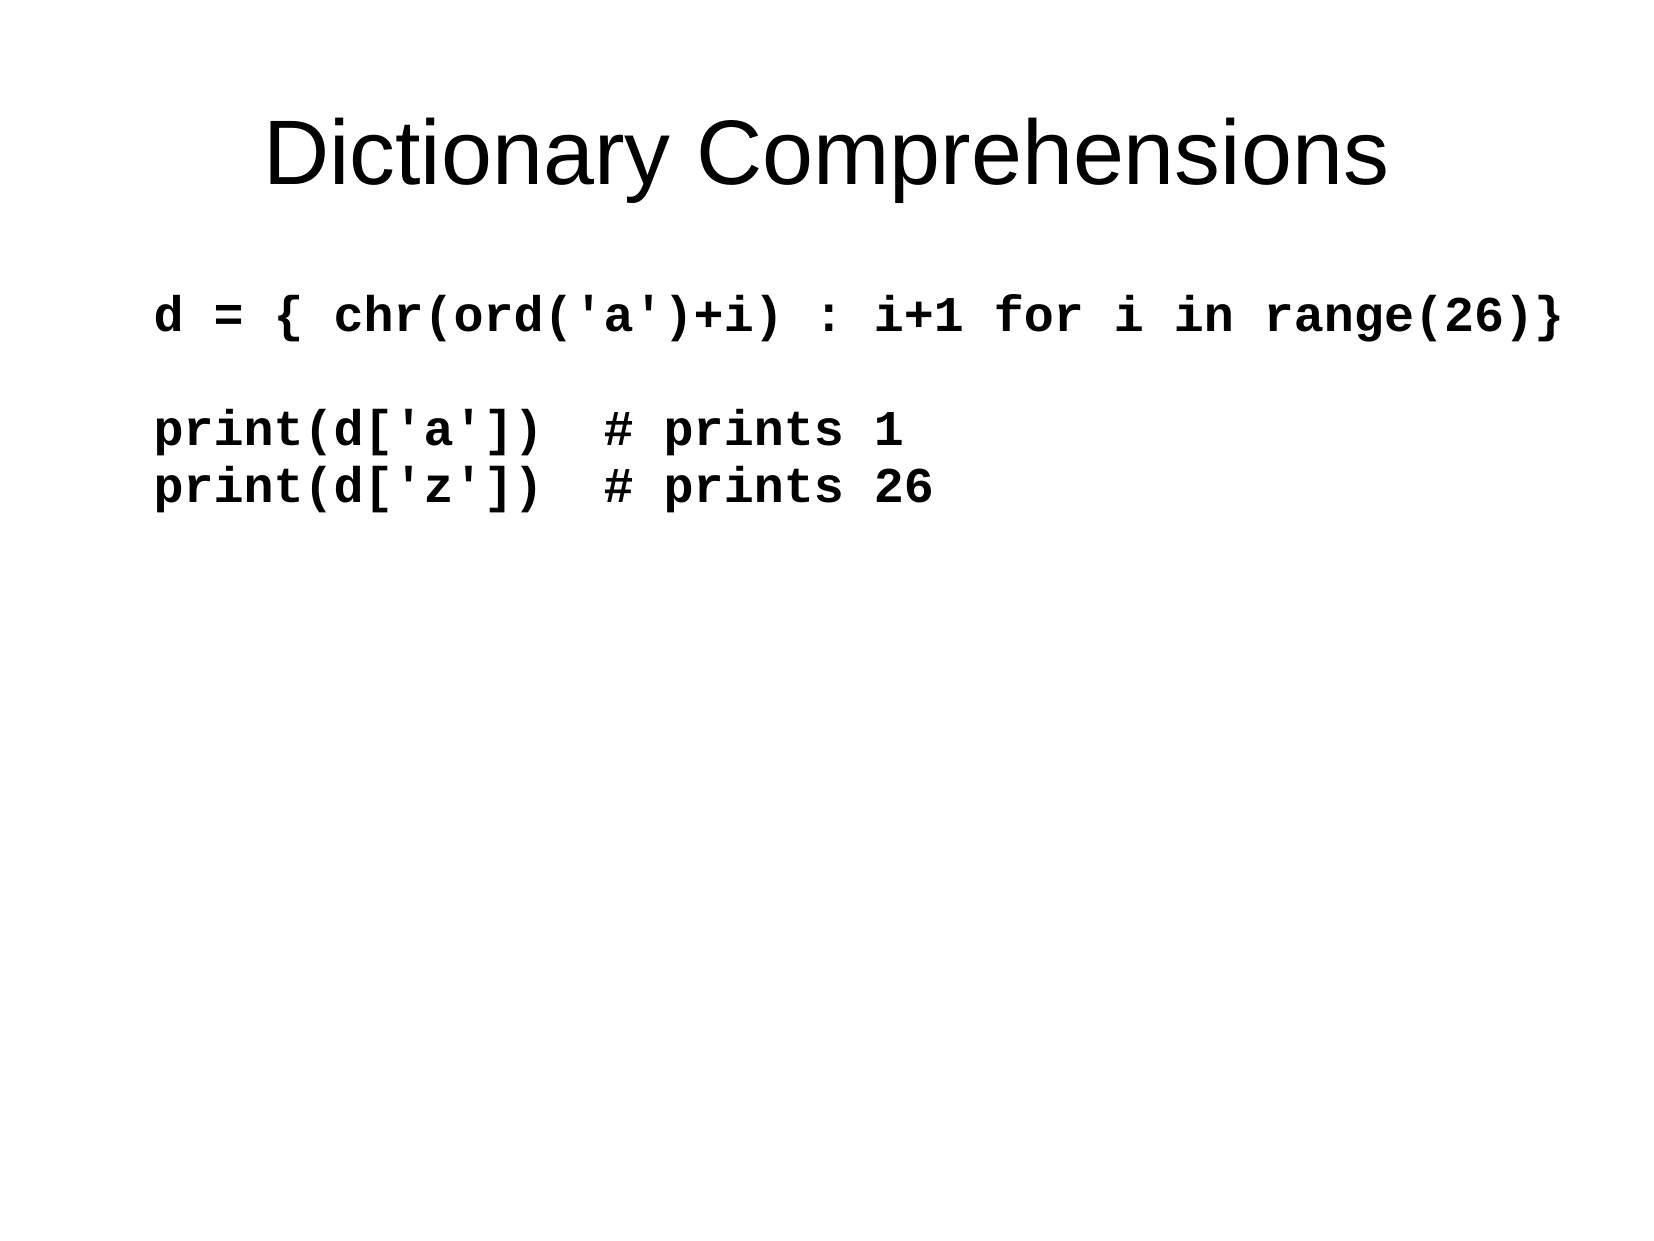

# Dictionary Comprehensions
d = { chr(ord('a')+i) : i+1 for i in range(26)}
print(d['a']) # prints 1
print(d['z']) # prints 26